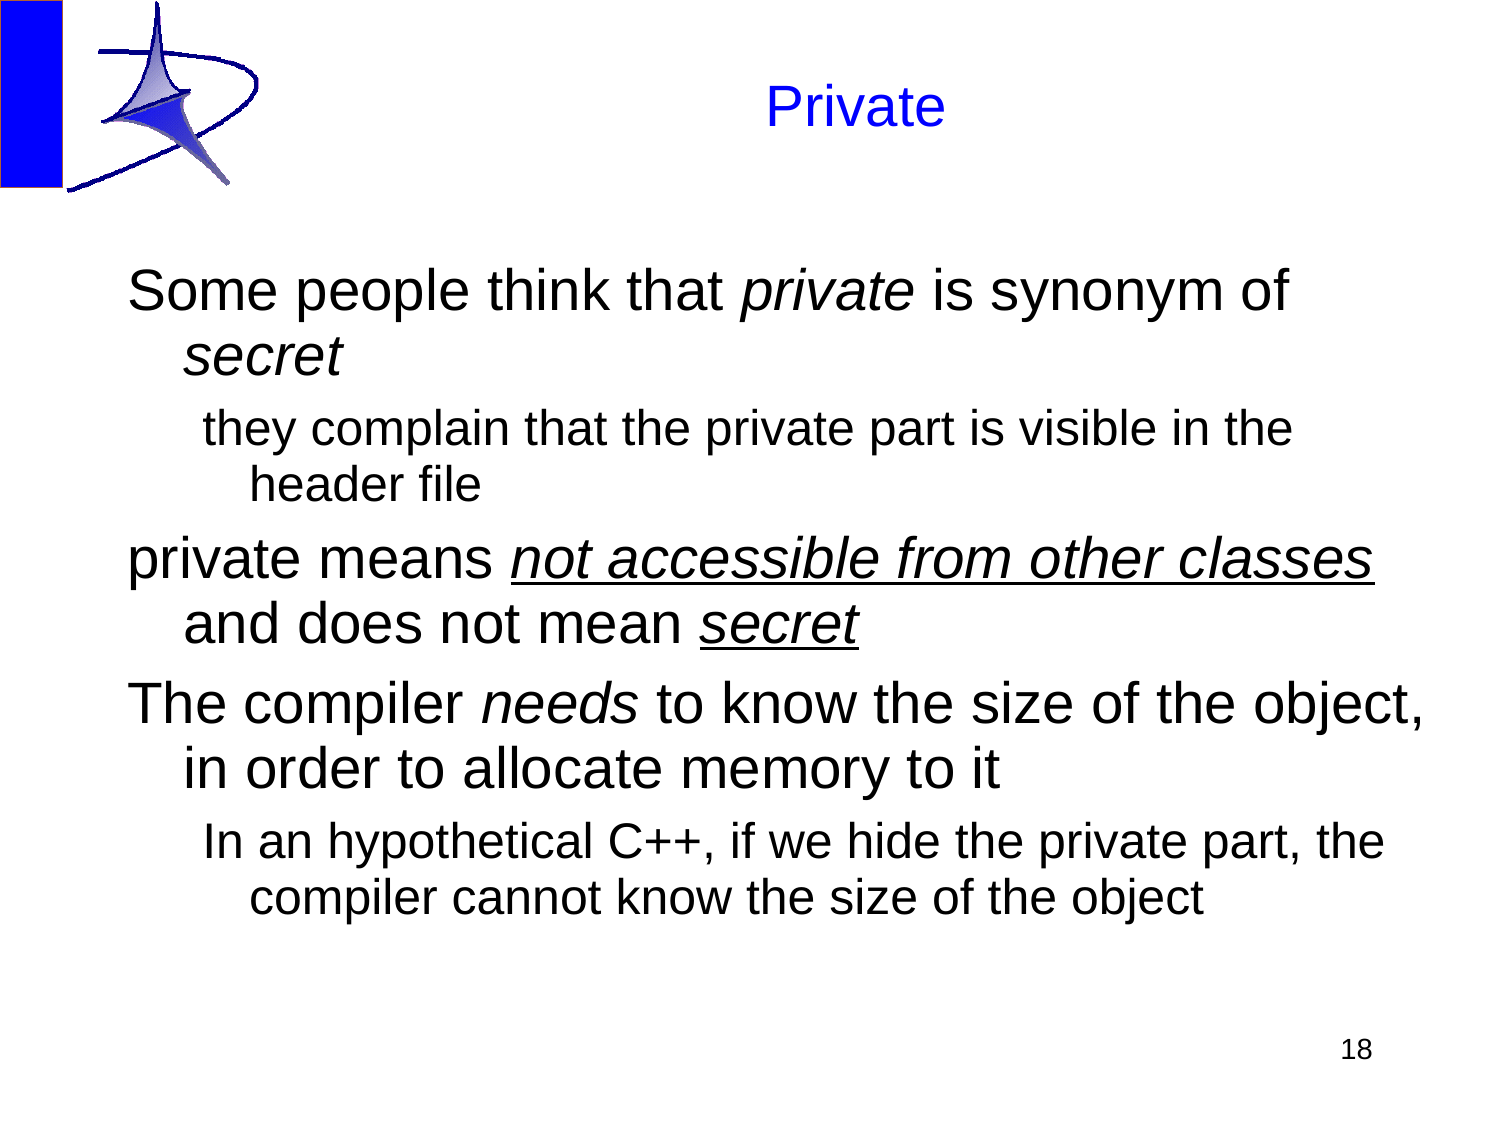

# Private
Some people think that private is synonym of secret
they complain that the private part is visible in the header file
private means not accessible from other classes and does not mean secret
The compiler needs to know the size of the object, in order to allocate memory to it
In an hypothetical C++, if we hide the private part, the compiler cannot know the size of the object
18